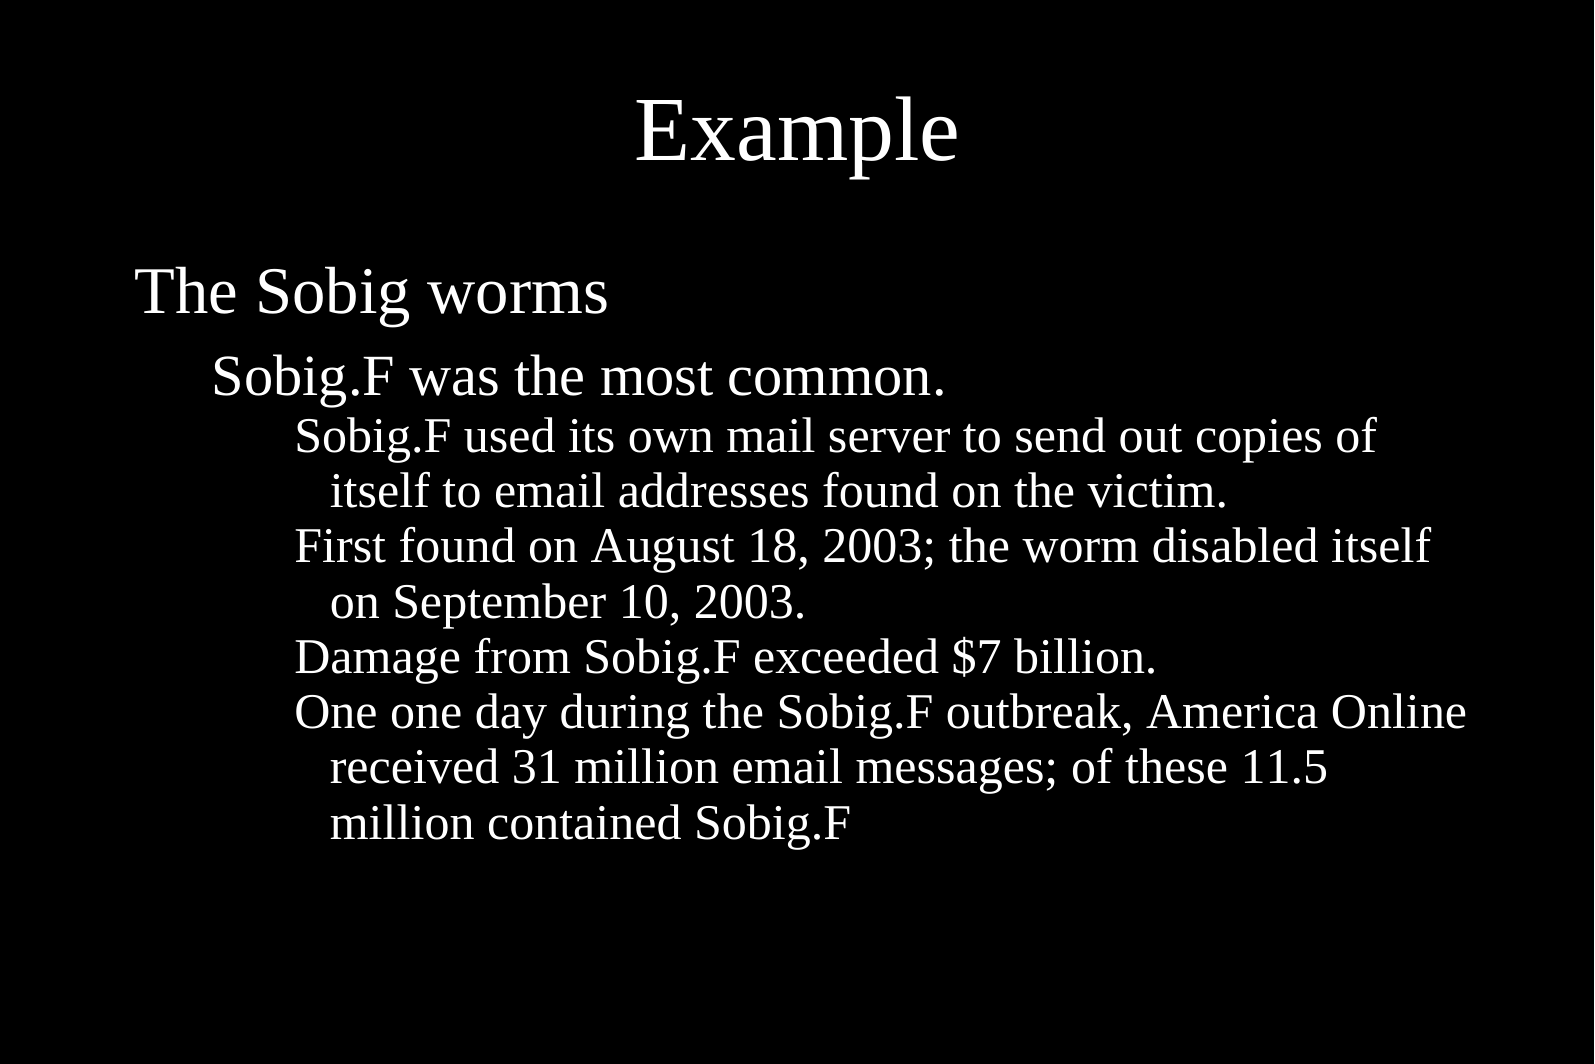

# Example
The Sobig worms
Sobig.F was the most common.
Sobig.F used its own mail server to send out copies of itself to email addresses found on the victim.
First found on August 18, 2003; the worm disabled itself on September 10, 2003.
Damage from Sobig.F exceeded $7 billion.
One one day during the Sobig.F outbreak, America Online received 31 million email messages; of these 11.5 million contained Sobig.F